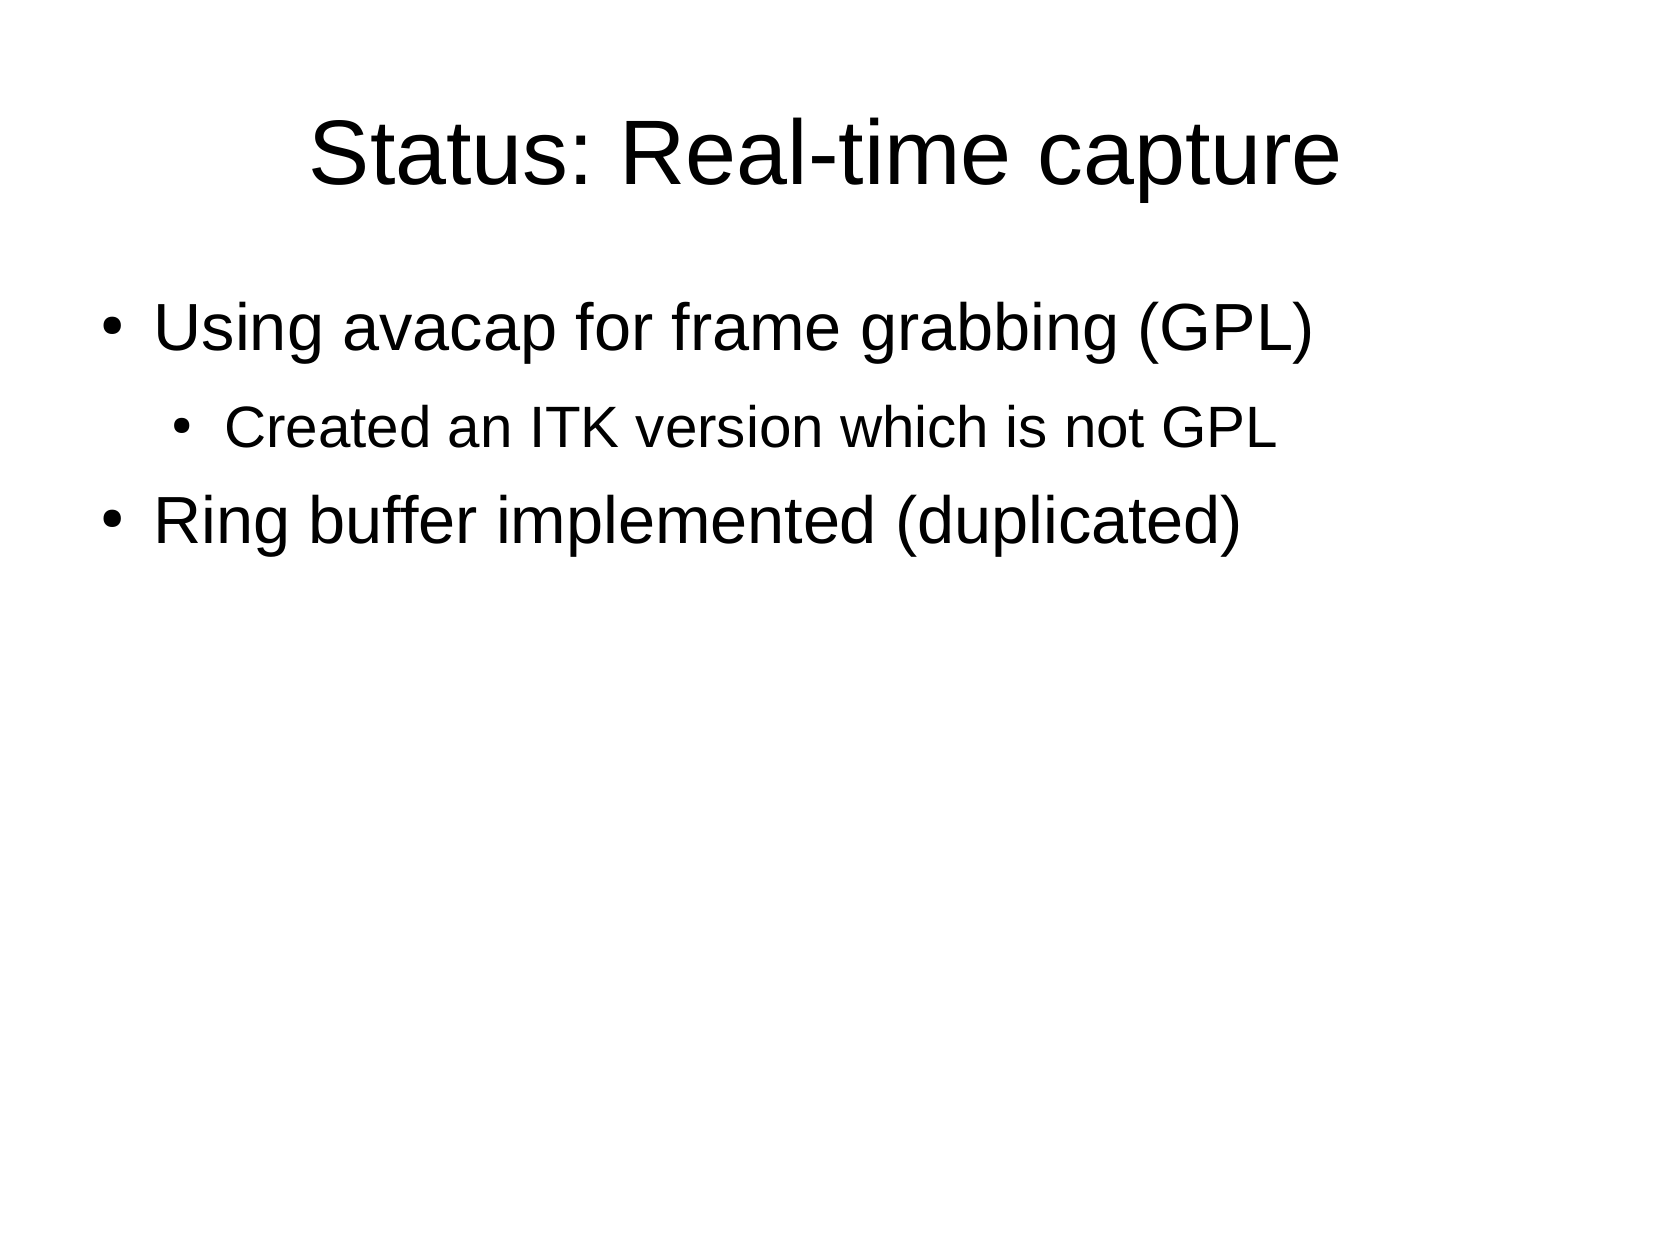

# Status: Real-time capture
Using avacap for frame grabbing (GPL)
Created an ITK version which is not GPL
Ring buffer implemented (duplicated)